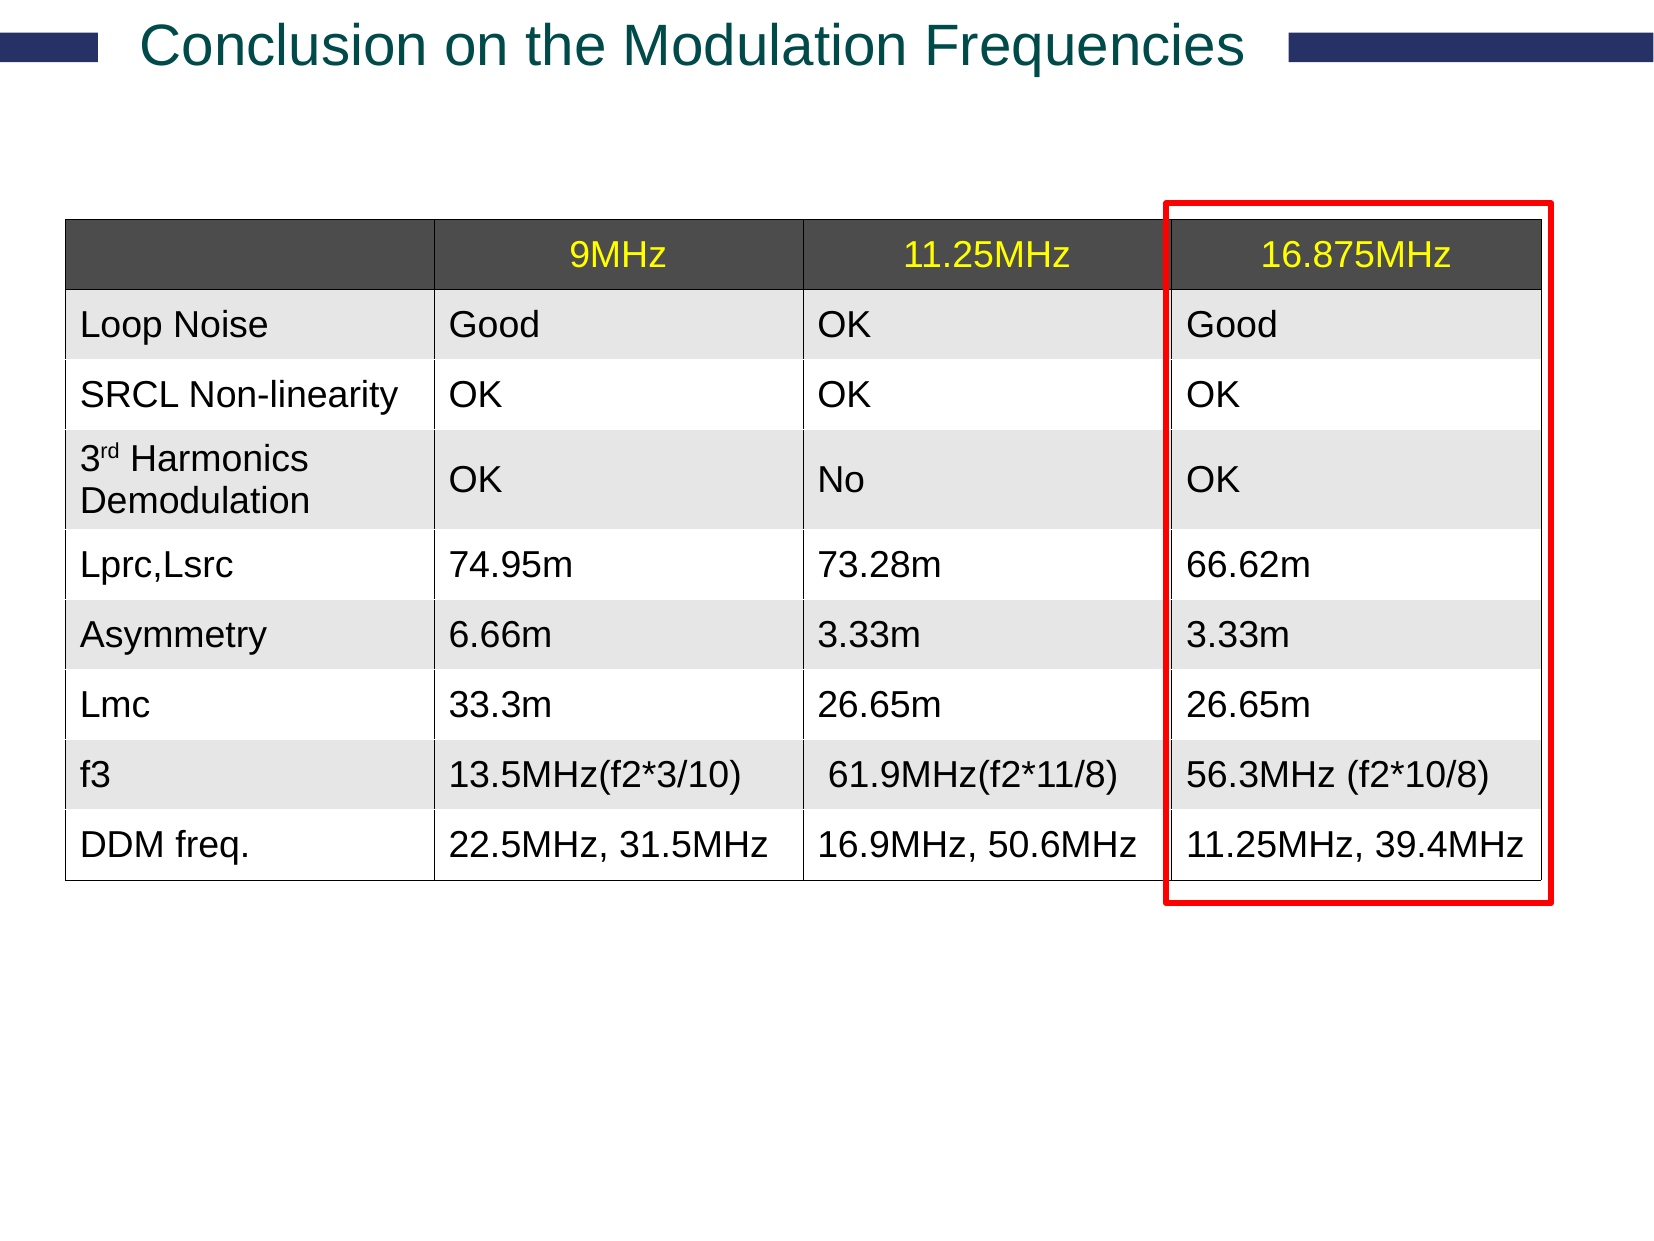

# Conclusion on the Modulation Frequencies
| | 9MHz | 11.25MHz | 16.875MHz |
| --- | --- | --- | --- |
| Loop Noise | Good | OK | Good |
| SRCL Non-linearity | OK | OK | OK |
| 3rd Harmonics Demodulation | OK | No | OK |
| Lprc,Lsrc | 74.95m | 73.28m | 66.62m |
| Asymmetry | 6.66m | 3.33m | 3.33m |
| Lmc | 33.3m | 26.65m | 26.65m |
| f3 | 13.5MHz(f2\*3/10) | 61.9MHz(f2\*11/8) | 56.3MHz (f2\*10/8) |
| DDM freq. | 22.5MHz, 31.5MHz | 16.9MHz, 50.6MHz | 11.25MHz, 39.4MHz |